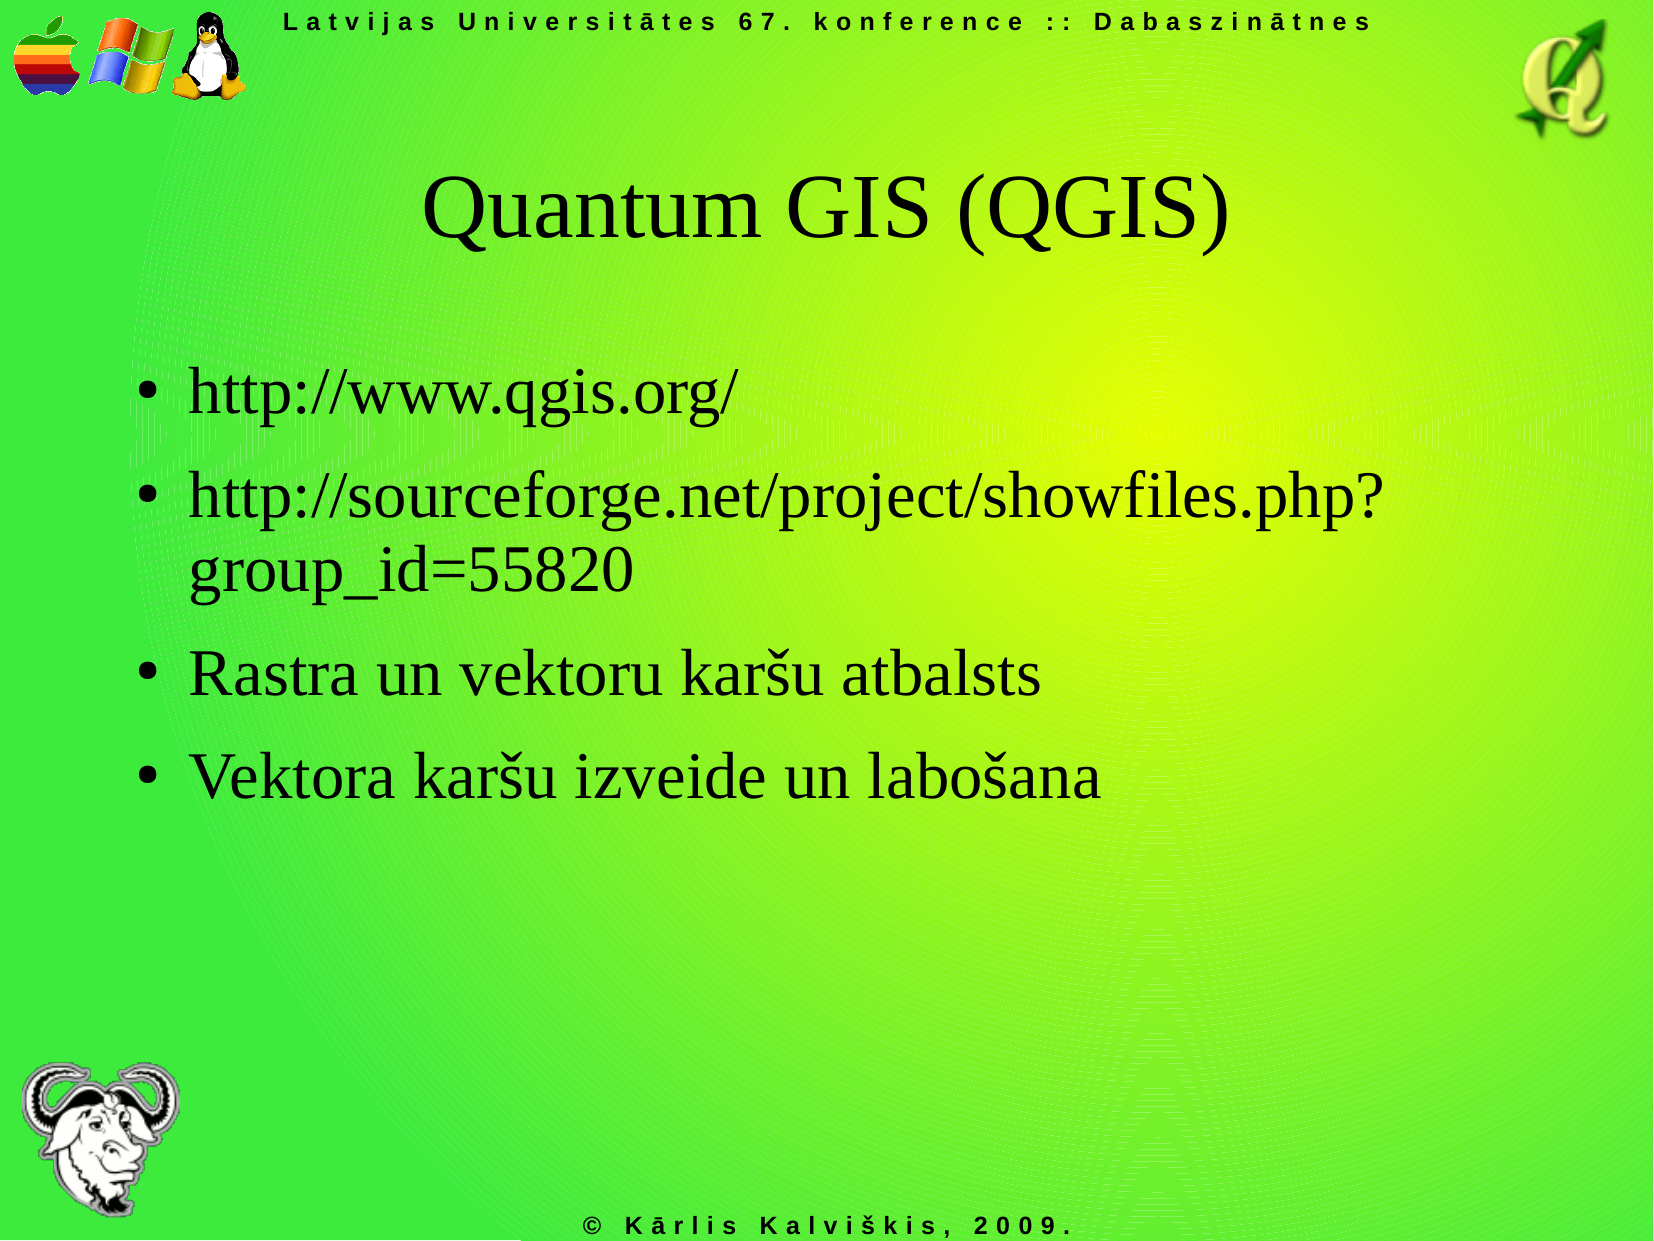

# Quantum GIS (QGIS)
http://www.qgis.org/
http://sourceforge.net/project/showfiles.php?group_id=55820
Rastra un vektoru karšu atbalsts
Vektora karšu izveide un labošana